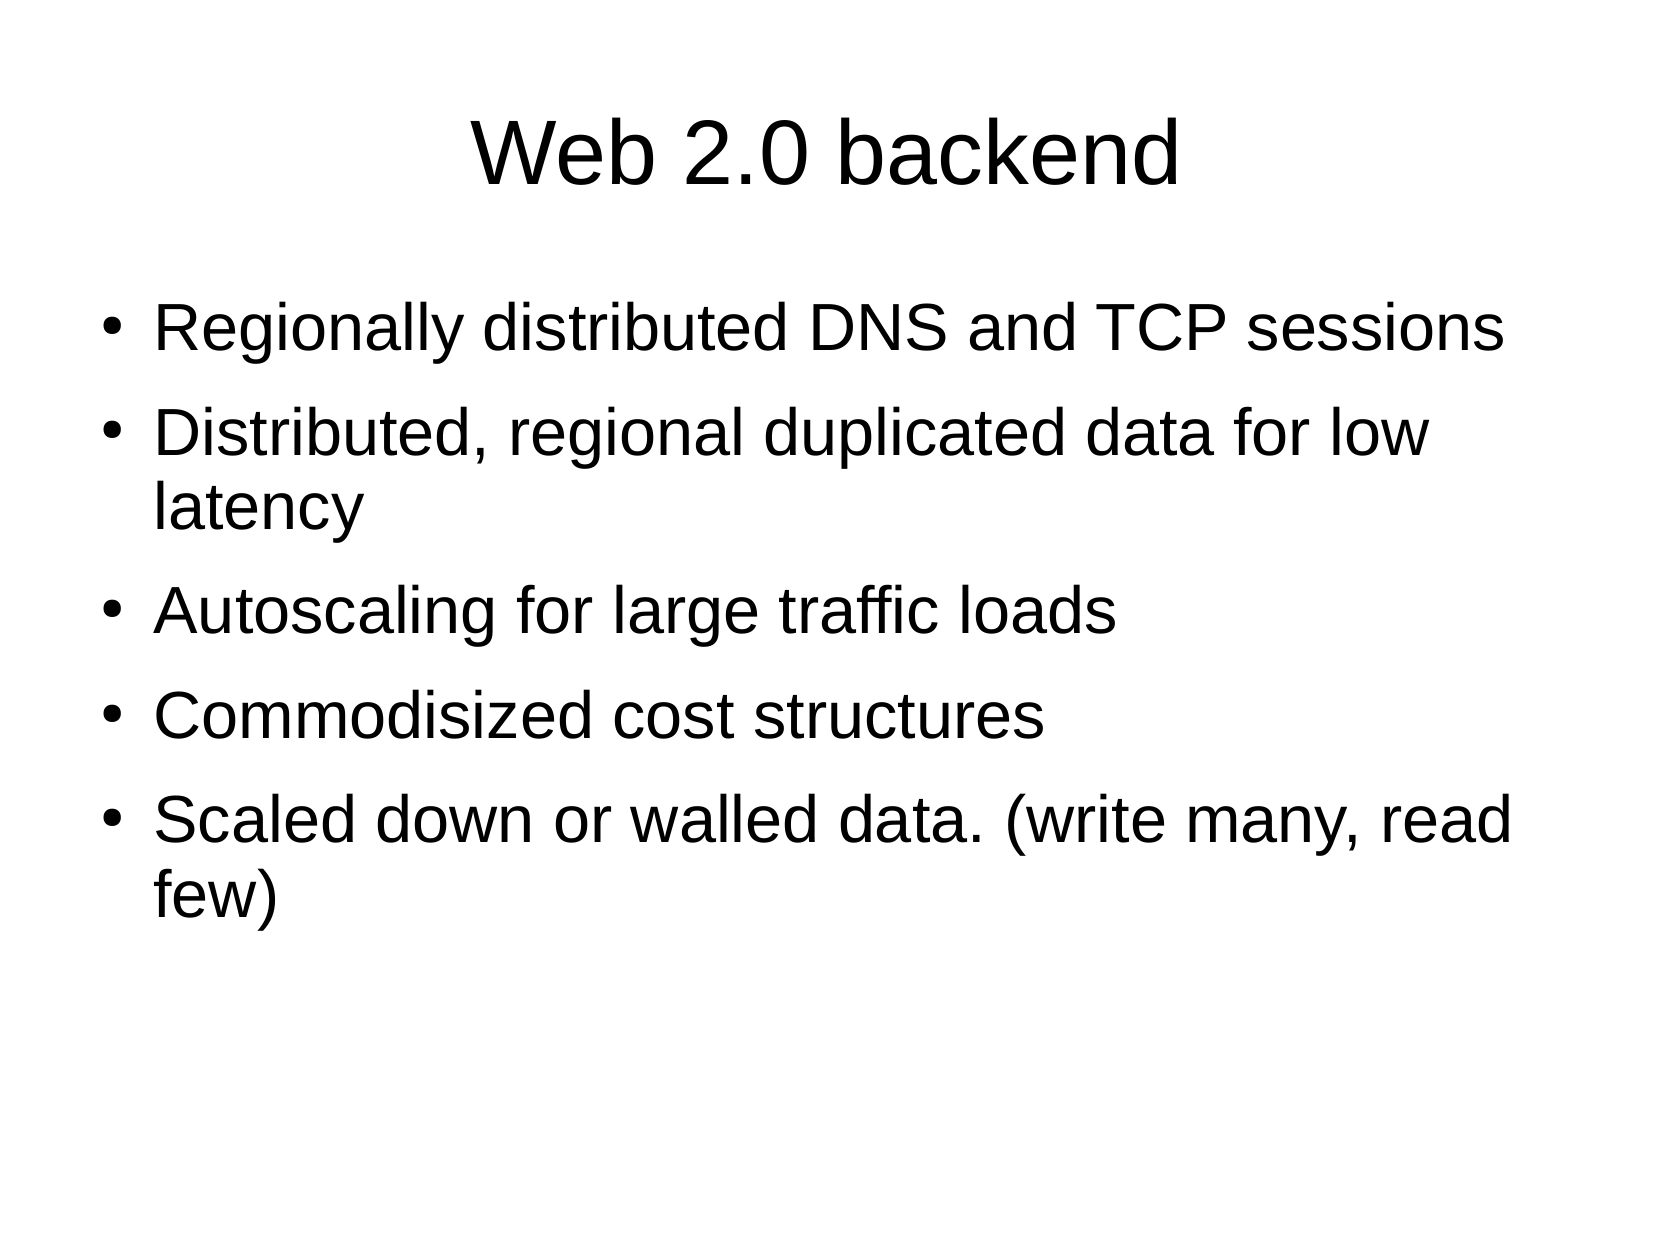

# Web 2.0 backend
Regionally distributed DNS and TCP sessions
Distributed, regional duplicated data for low latency
Autoscaling for large traffic loads
Commodisized cost structures
Scaled down or walled data. (write many, read few)